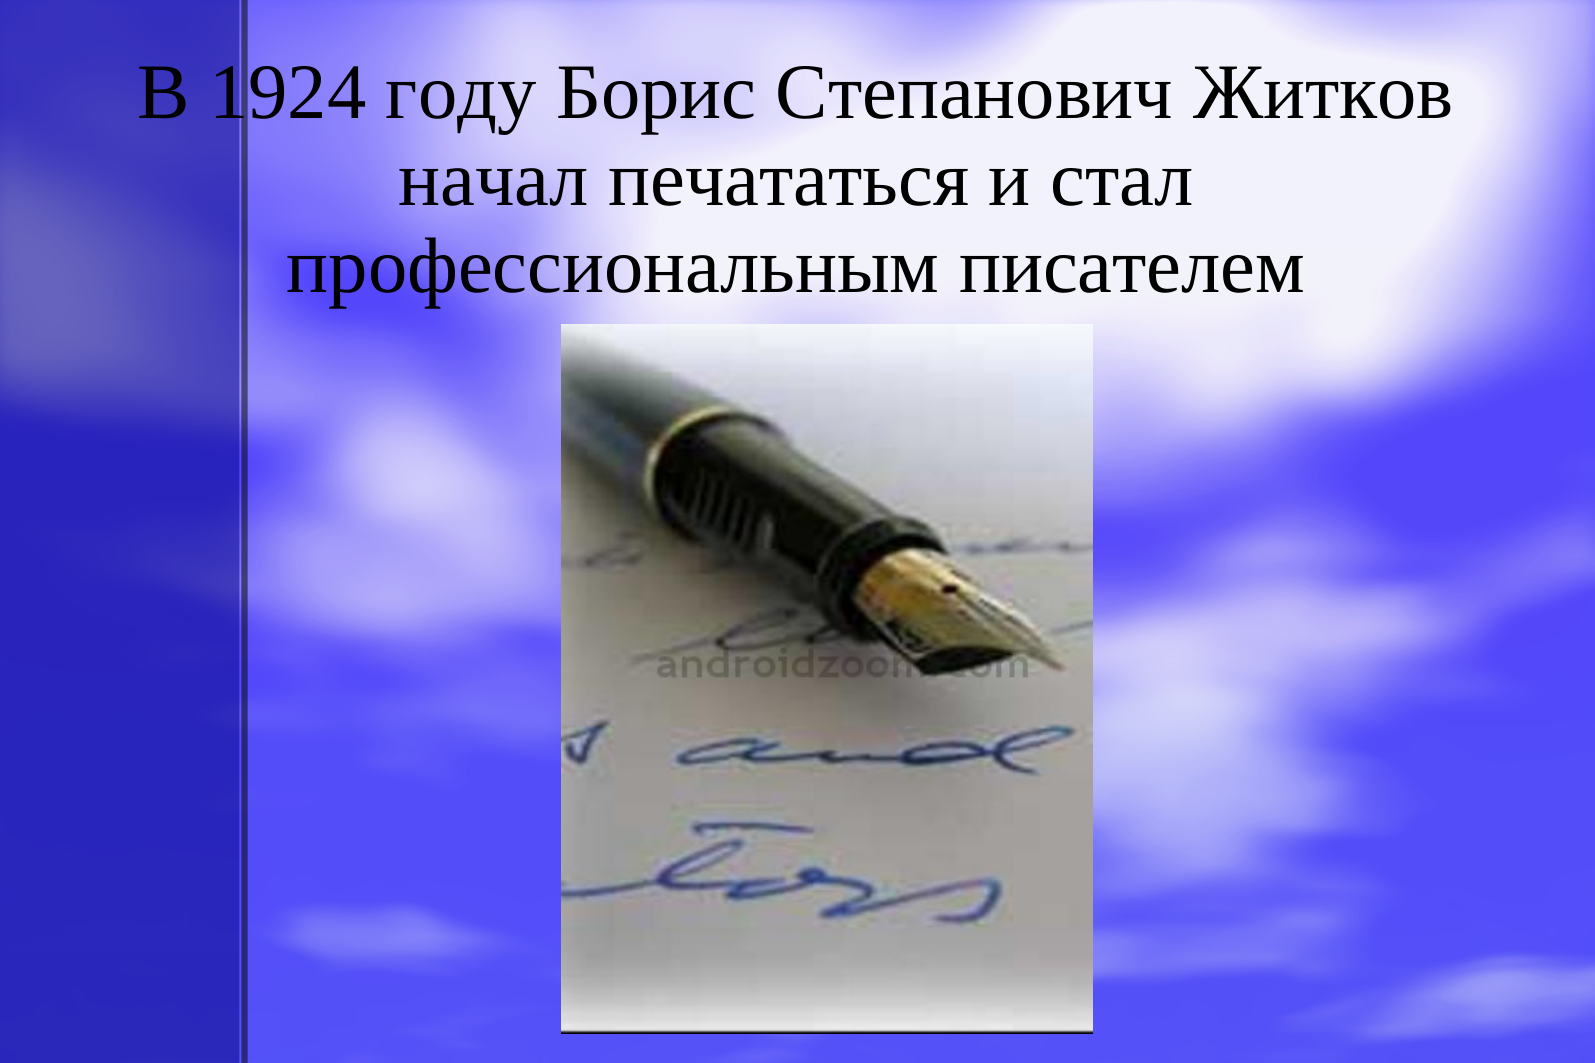

# В 1924 году Борис Степанович Житков начал печататься и стал профессиональным писателем